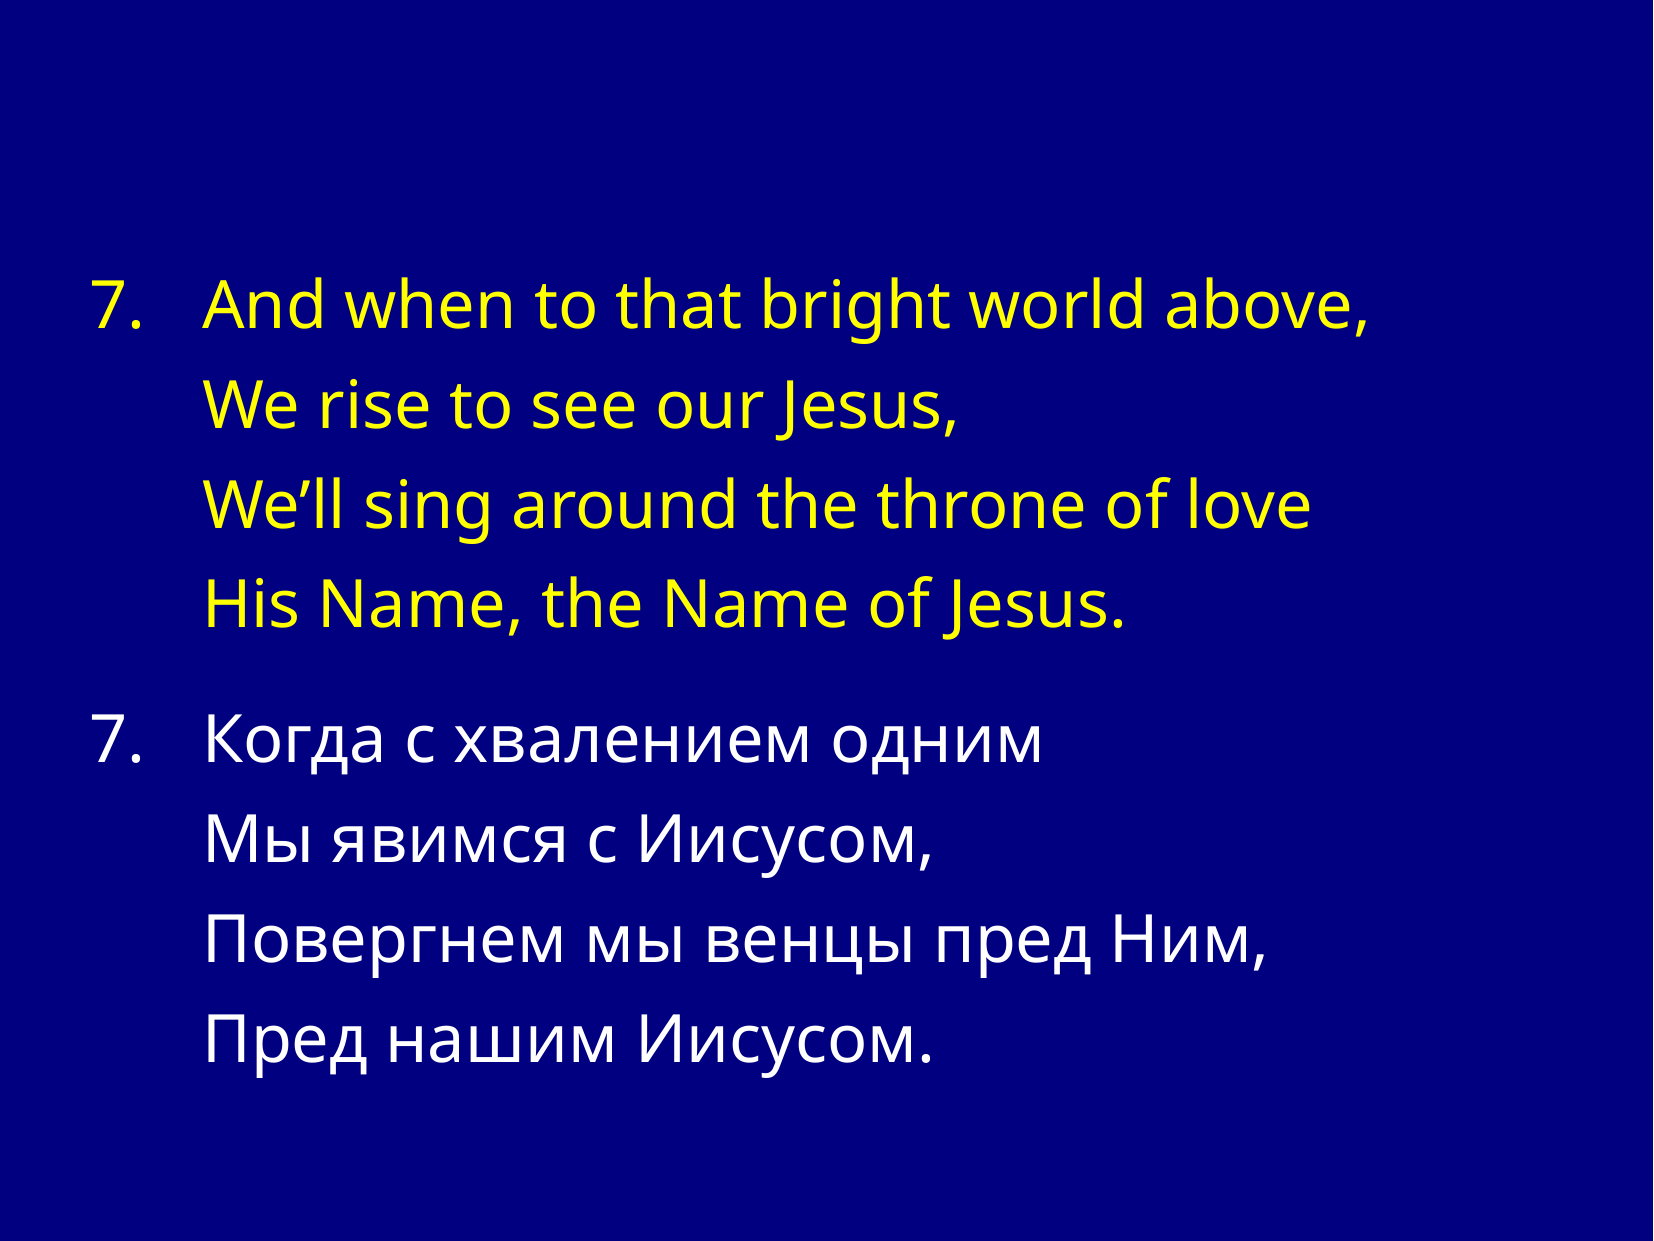

7.	And when to that bright world above,
	We rise to see our Jesus,
	We’ll sing around the throne of love
	His Name, the Name of Jesus.
7.	Когда с хвалением одним
	Мы явимся с Иисусом,
	Повергнем мы венцы пред Ним,
	Пред нашим Иисусом.